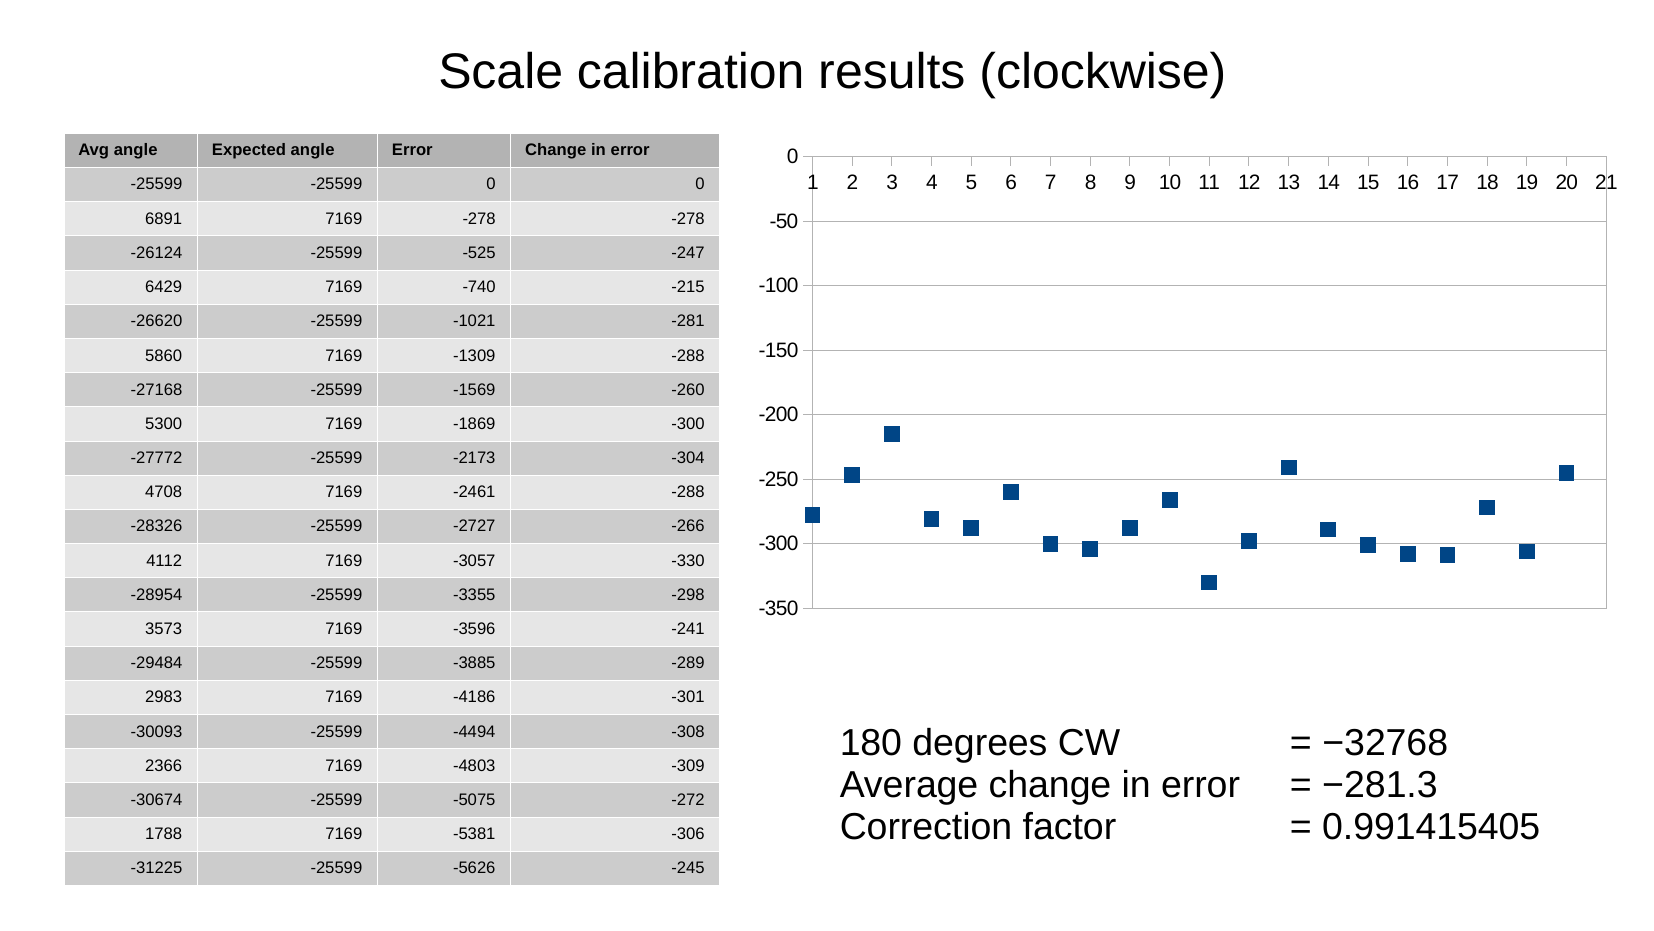

# Scale calibration results (clockwise)
| Avg angle | Expected angle | Error | Change in error |
| --- | --- | --- | --- |
| -25599 | -25599 | 0 | 0 |
| 6891 | 7169 | -278 | -278 |
| -26124 | -25599 | -525 | -247 |
| 6429 | 7169 | -740 | -215 |
| -26620 | -25599 | -1021 | -281 |
| 5860 | 7169 | -1309 | -288 |
| -27168 | -25599 | -1569 | -260 |
| 5300 | 7169 | -1869 | -300 |
| -27772 | -25599 | -2173 | -304 |
| 4708 | 7169 | -2461 | -288 |
| -28326 | -25599 | -2727 | -266 |
| 4112 | 7169 | -3057 | -330 |
| -28954 | -25599 | -3355 | -298 |
| 3573 | 7169 | -3596 | -241 |
| -29484 | -25599 | -3885 | -289 |
| 2983 | 7169 | -4186 | -301 |
| -30093 | -25599 | -4494 | -308 |
| 2366 | 7169 | -4803 | -309 |
| -30674 | -25599 | -5075 | -272 |
| 1788 | 7169 | -5381 | -306 |
| -31225 | -25599 | -5626 | -245 |
### Chart
| Category | Change in error |
|---|---|
| 1 | -278.0 |
| 2 | -247.0 |
| 3 | -215.0 |
| 4 | -281.0 |
| 5 | -288.0 |
| 6 | -260.0 |
| 7 | -300.0 |
| 8 | -304.0 |
| 9 | -288.0 |
| 10 | -266.0 |
| 11 | -330.0 |
| 12 | -298.0 |
| 13 | -241.0 |
| 14 | -289.0 |
| 15 | -301.0 |
| 16 | -308.0 |
| 17 | -309.0 |
| 18 | -272.0 |
| 19 | -306.0 |
| 20 | -245.0 |
| 21 | None |180 degrees CW			= −32768
Average change in error	= −281.3
Correction factor			= 0.991415405